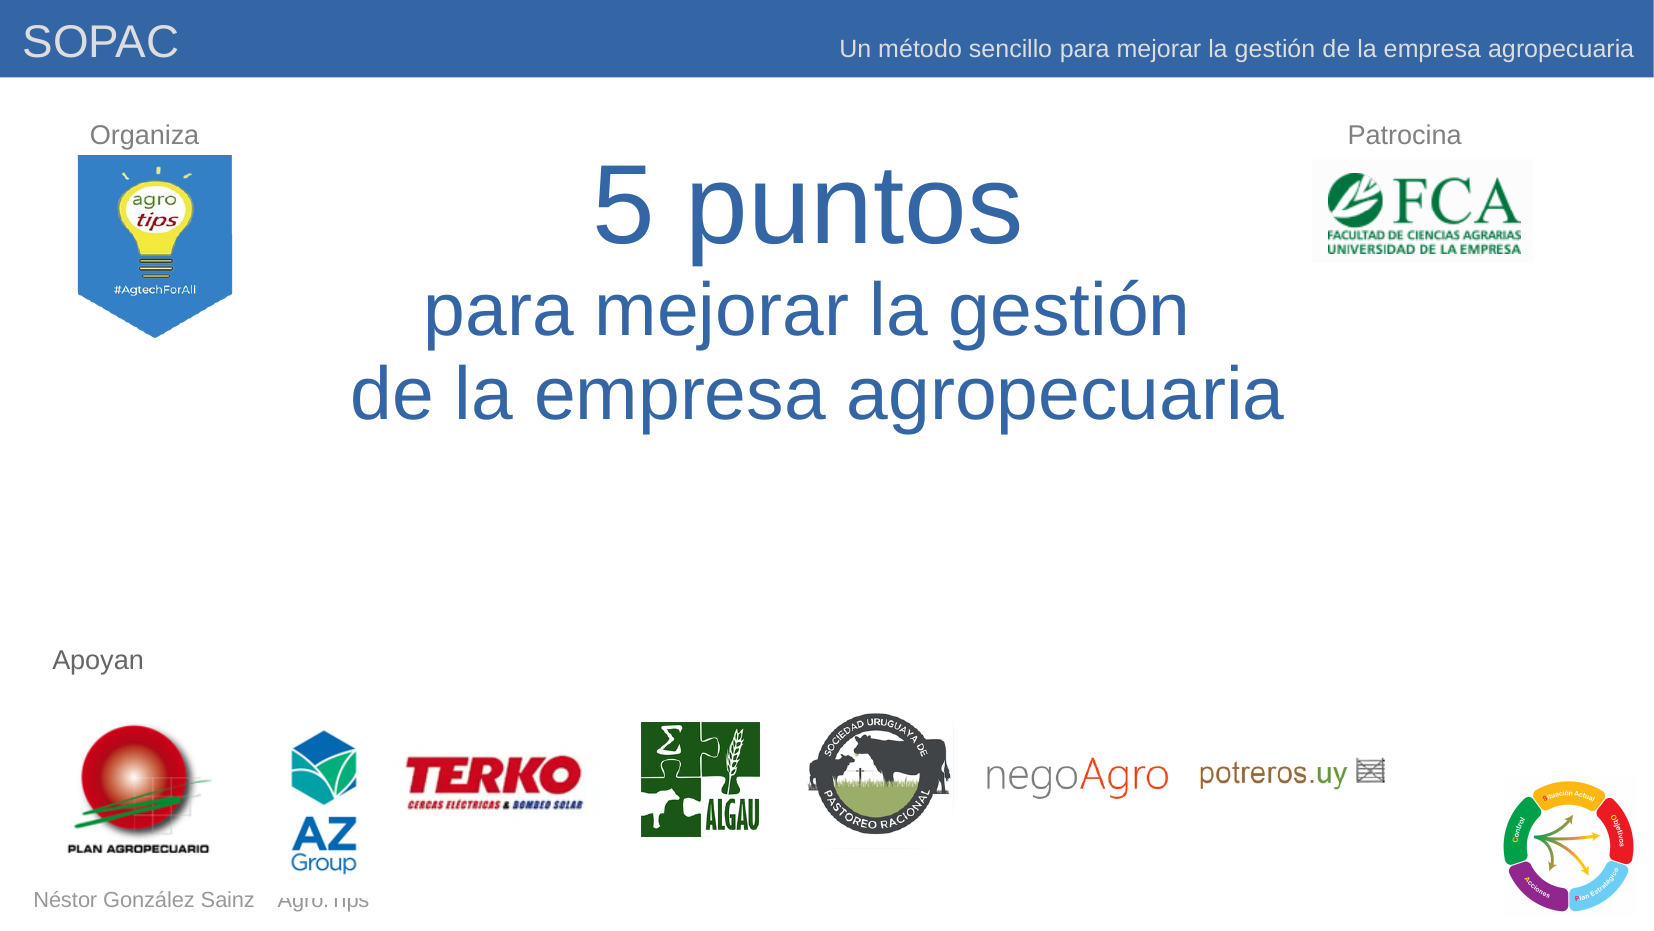

Organiza
Patrocina
5 puntos
para mejorar la gestión
de la empresa agropecuaria
Apoyan